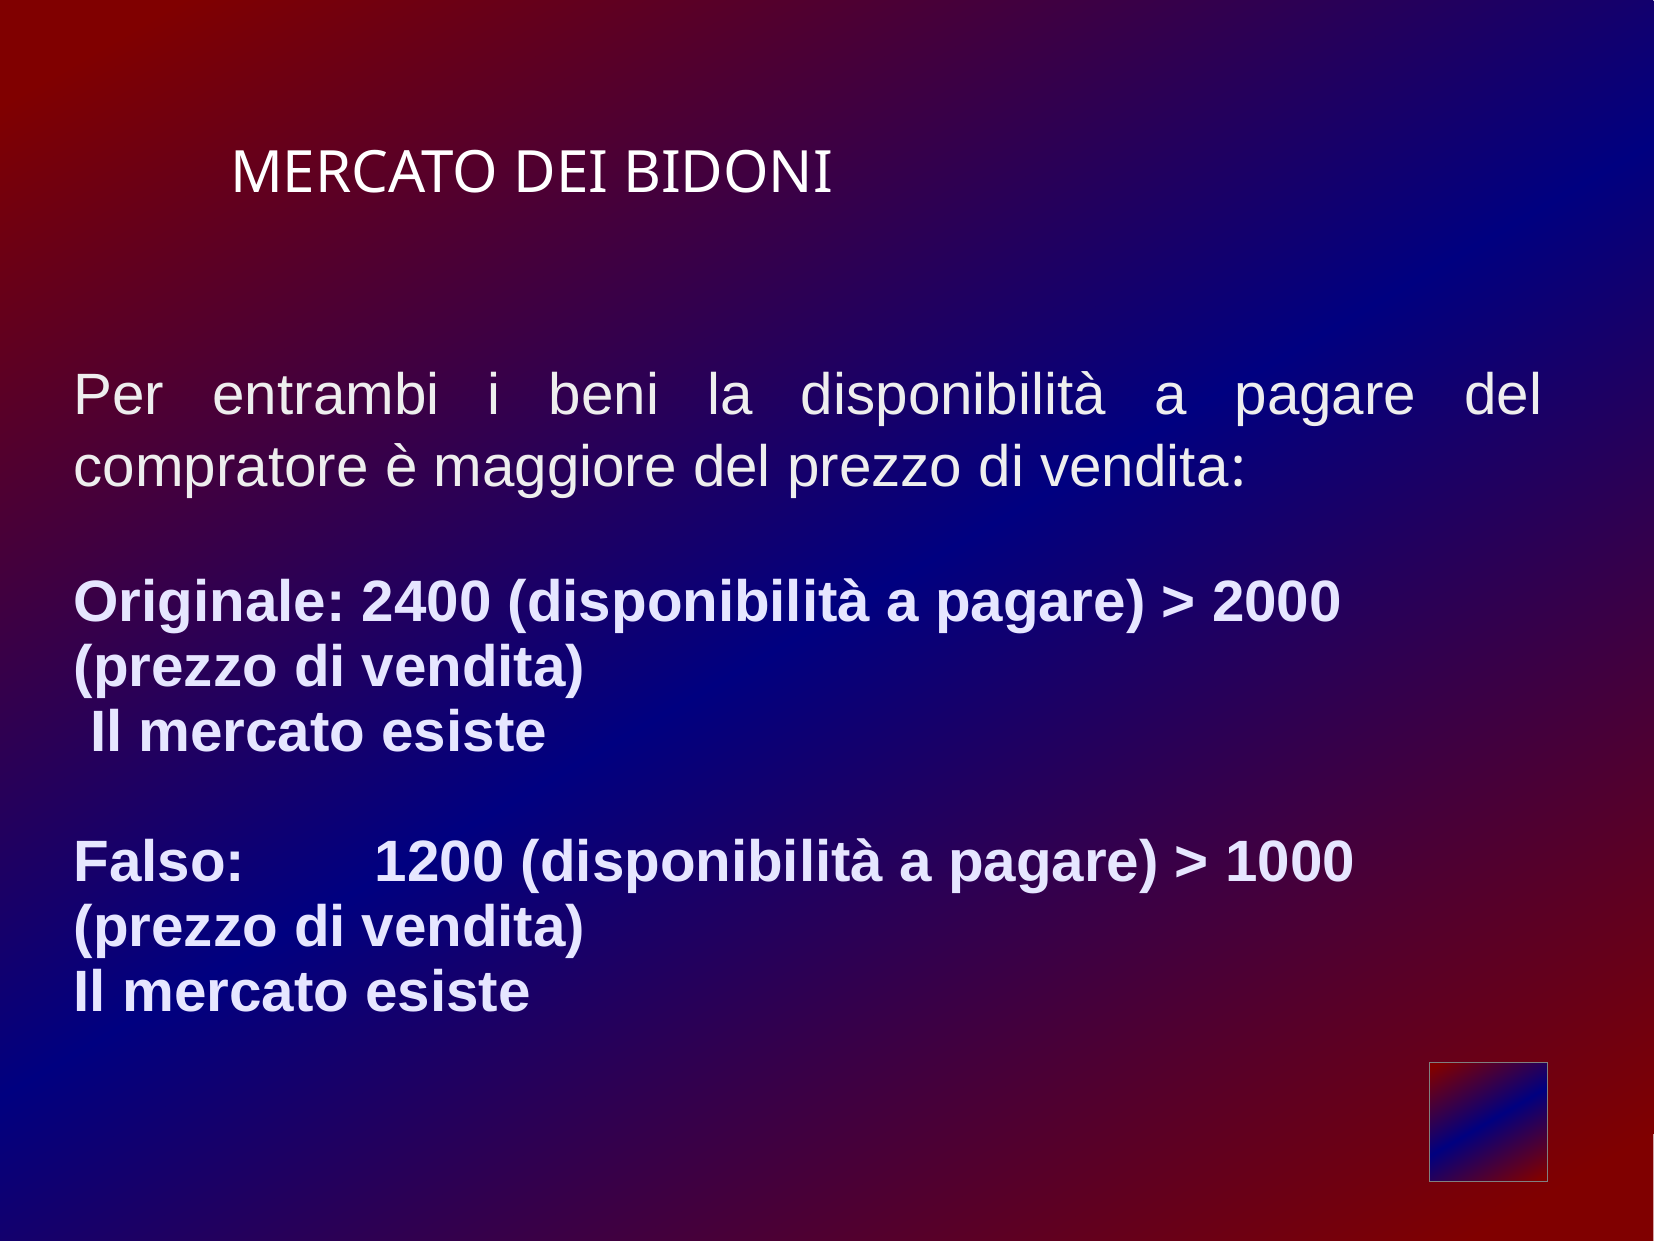

MERCATO DEI BIDONI
Per entrambi i beni la disponibilità a pagare del compratore è maggiore del prezzo di vendita:
Originale: 2400 (disponibilità a pagare) > 2000 (prezzo di vendita)
 Il mercato esiste
Falso: 1200 (disponibilità a pagare) > 1000 (prezzo di vendita)
Il mercato esiste